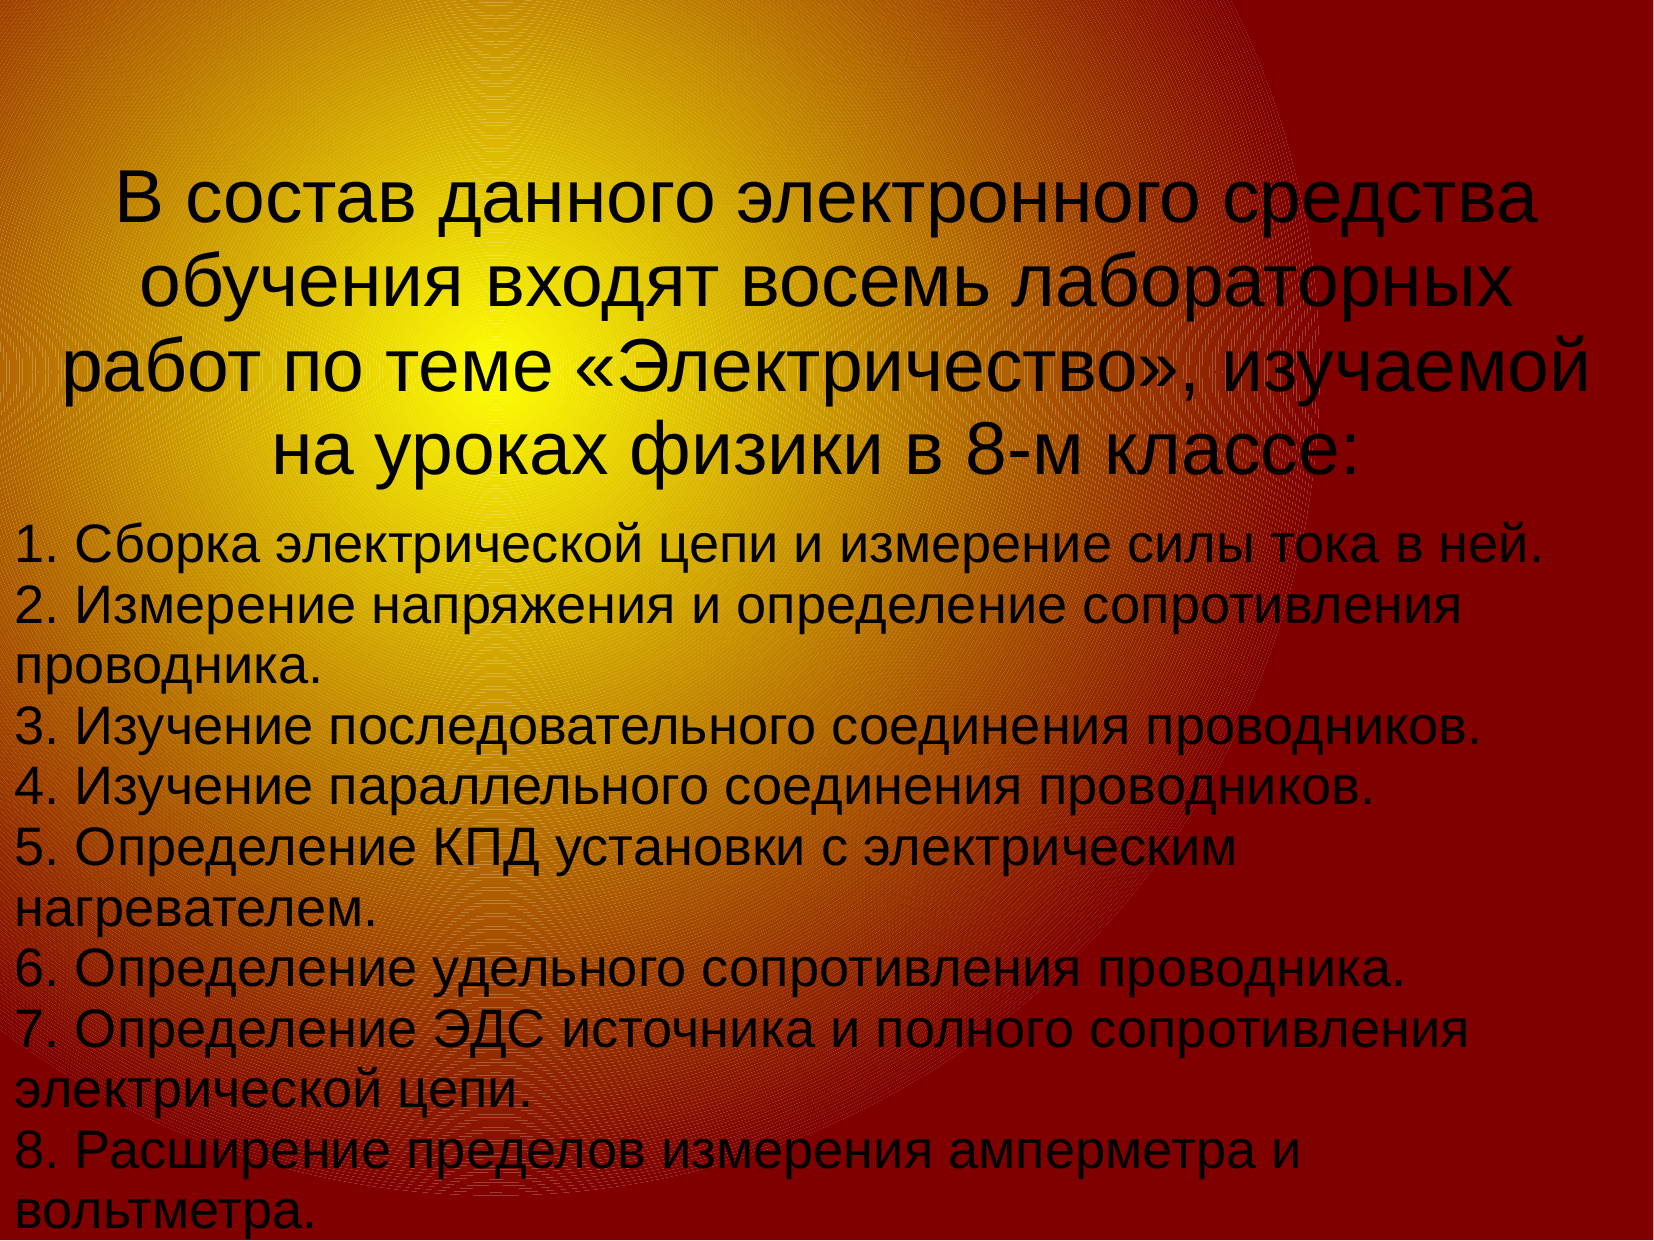

В состав данного электронного средства обучения входят восемь лабораторных работ по теме «Электричество», изучаемой на уроках физики в 8-м классе:
1. Сборка электрической цепи и измерение силы тока в ней.
2. Измерение напряжения и определение сопротивления проводника.
3. Изучение последовательного соединения проводников.
4. Изучение параллельного соединения проводников.
5. Определение КПД установки c электрическим нагревателем.
6. Определение удельного сопротивления проводника.
7. Определение ЭДС источника и полного сопротивления электрической цепи.
8. Расширение пределов измерения амперметра и вольтметра.